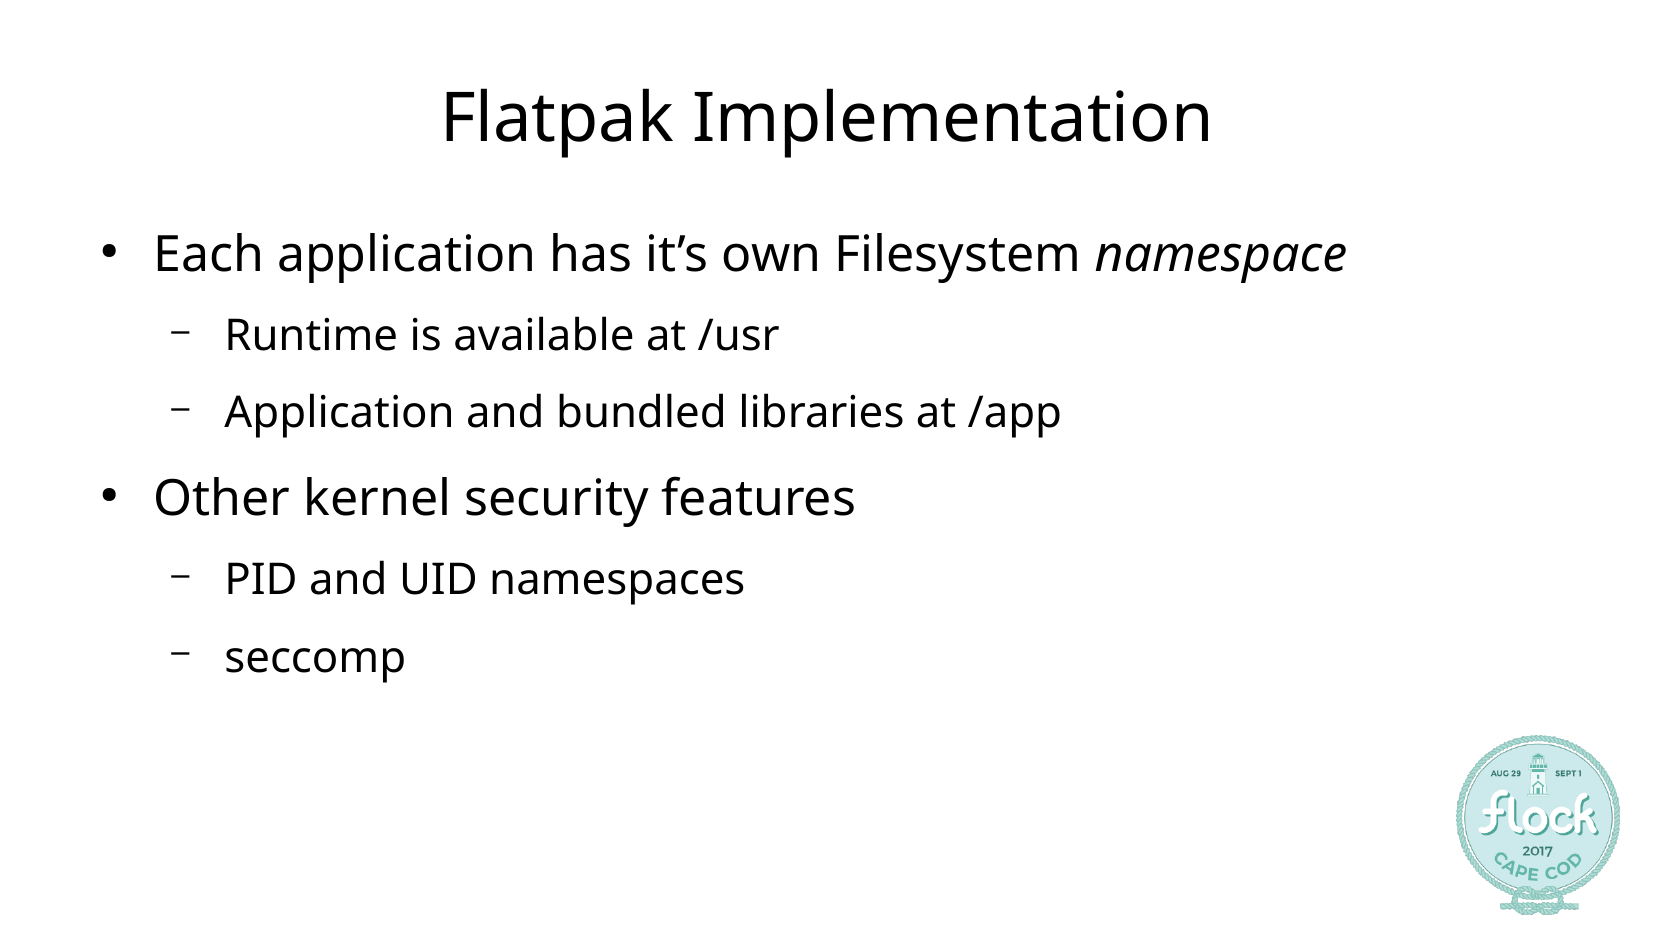

# Flatpak Implementation
Each application has it’s own Filesystem namespace
Runtime is available at /usr
Application and bundled libraries at /app
Other kernel security features
PID and UID namespaces
seccomp